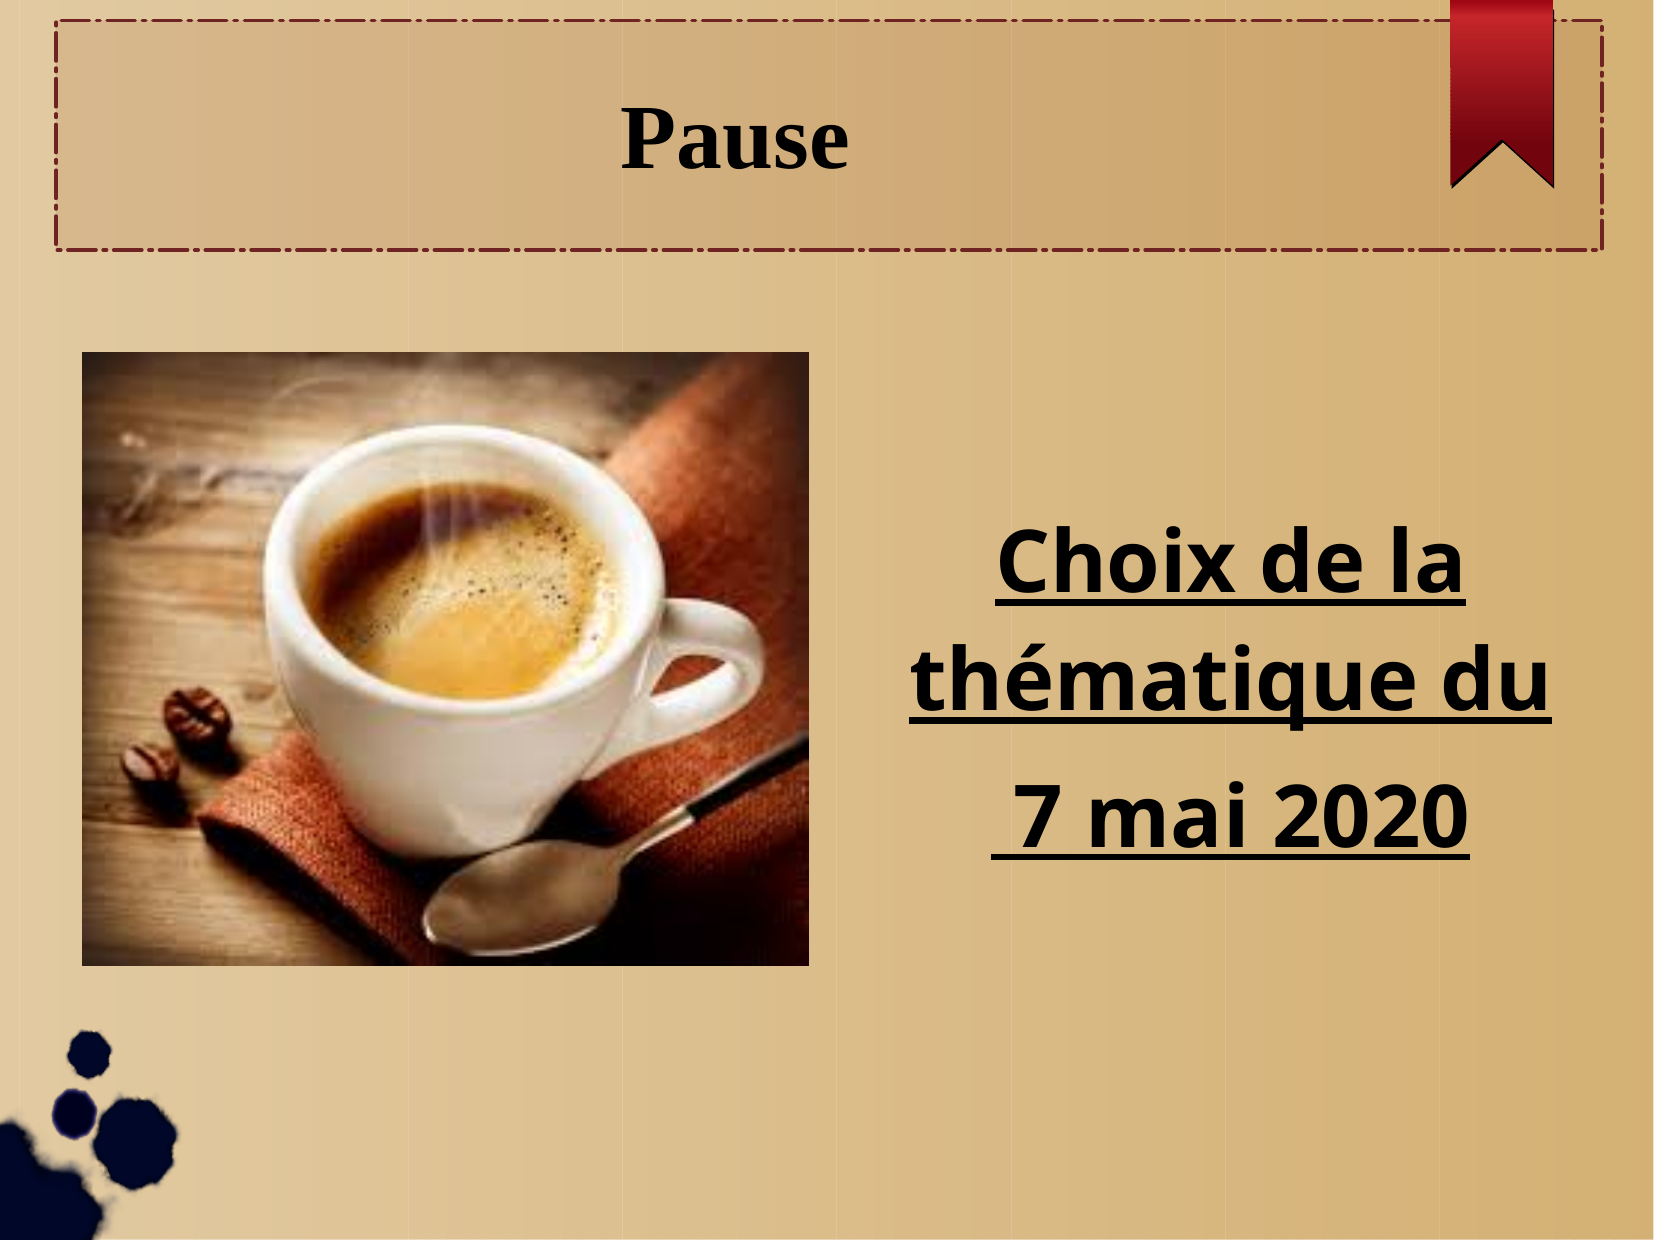

# Pause
Choix de la thématique du
 7 mai 2020